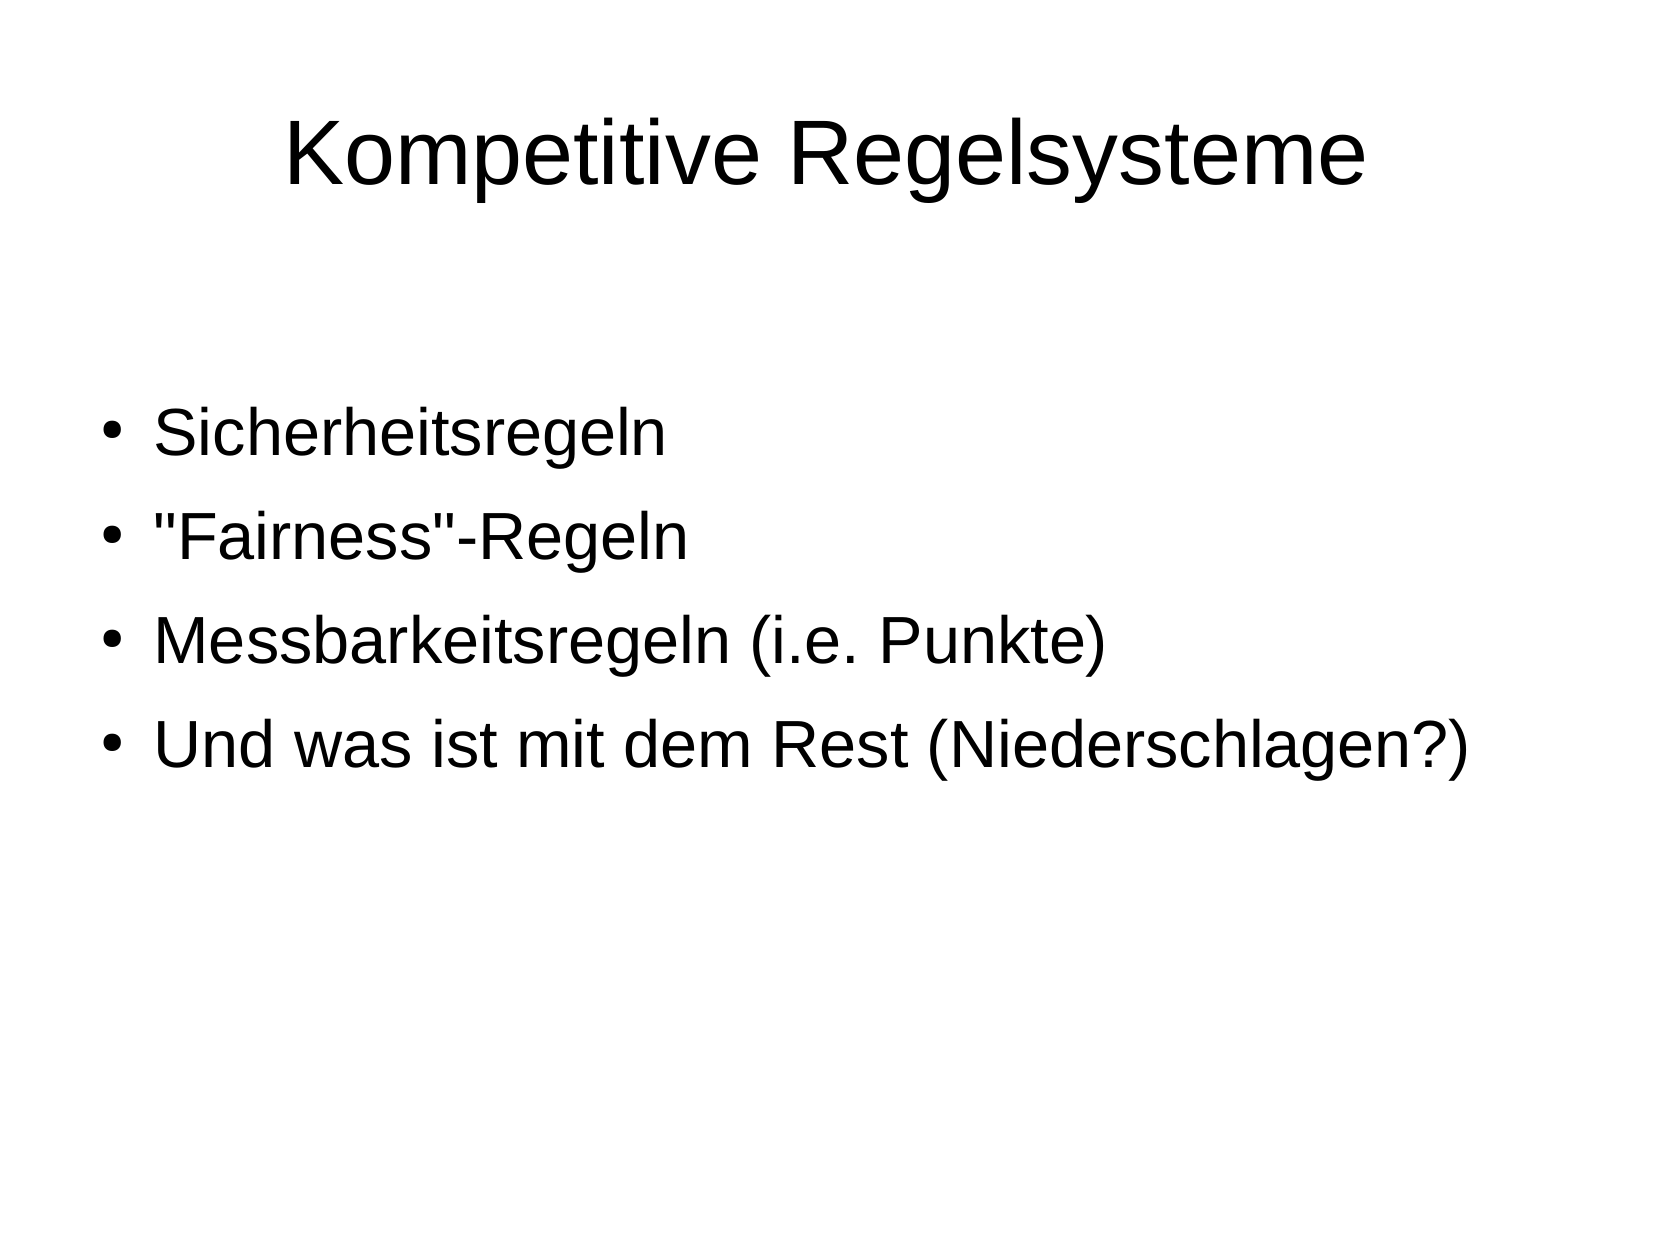

# Kompetitive Regelsysteme
Sicherheitsregeln
"Fairness"-Regeln
Messbarkeitsregeln (i.e. Punkte)
Und was ist mit dem Rest (Niederschlagen?)